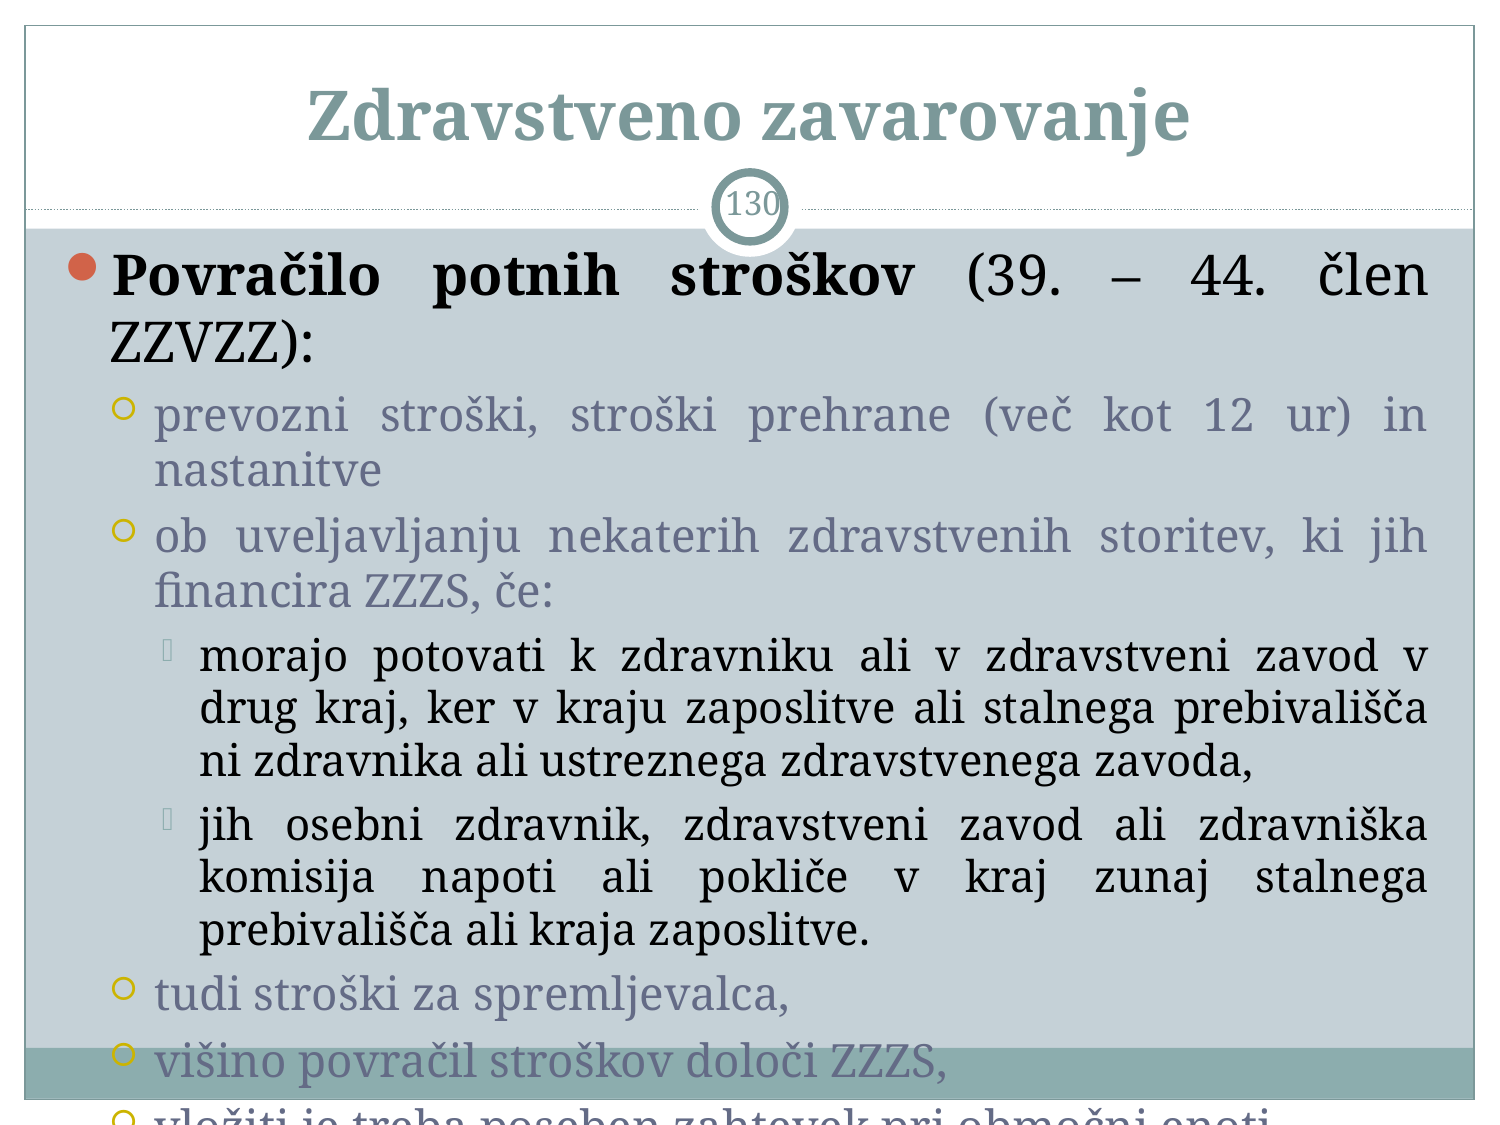

# Zdravstveno zavarovanje
Povračilo potnih stroškov (39. – 44. člen ZZVZZ):
prevozni stroški, stroški prehrane (več kot 12 ur) in nastanitve
ob uveljavljanju nekaterih zdravstvenih storitev, ki jih financira ZZZS, če:
morajo potovati k zdravniku ali v zdravstveni zavod v drug kraj, ker v kraju zaposlitve ali stalnega prebivališča ni zdravnika ali ustreznega zdravstvenega zavoda,
jih osebni zdravnik, zdravstveni zavod ali zdravniška komisija napoti ali pokliče v kraj zunaj stalnega prebivališča ali kraja zaposlitve.
tudi stroški za spremljevalca,
višino povračil stroškov določi ZZZS,
vložiti je treba poseben zahtevek pri območni enoti.